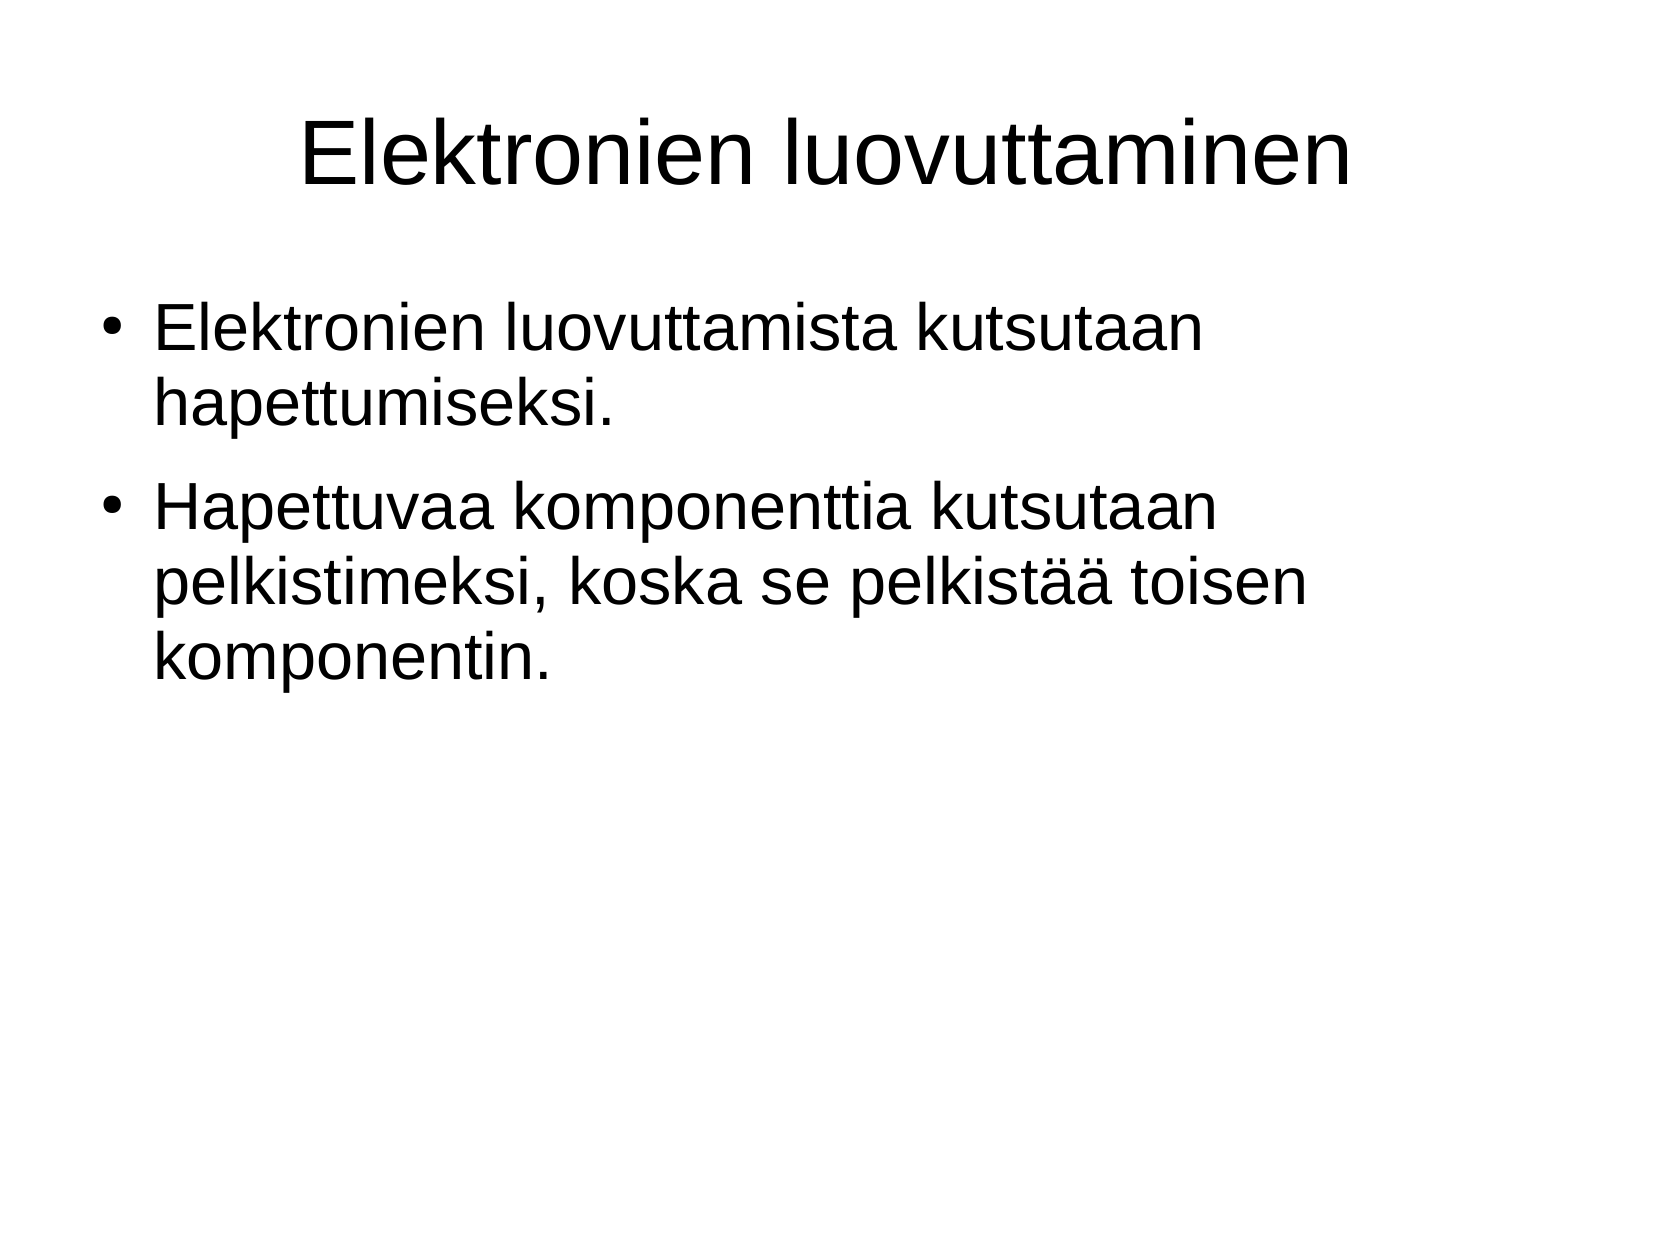

# Elektronien luovuttaminen
Elektronien luovuttamista kutsutaan hapettumiseksi.
Hapettuvaa komponenttia kutsutaan pelkistimeksi, koska se pelkistää toisen komponentin.